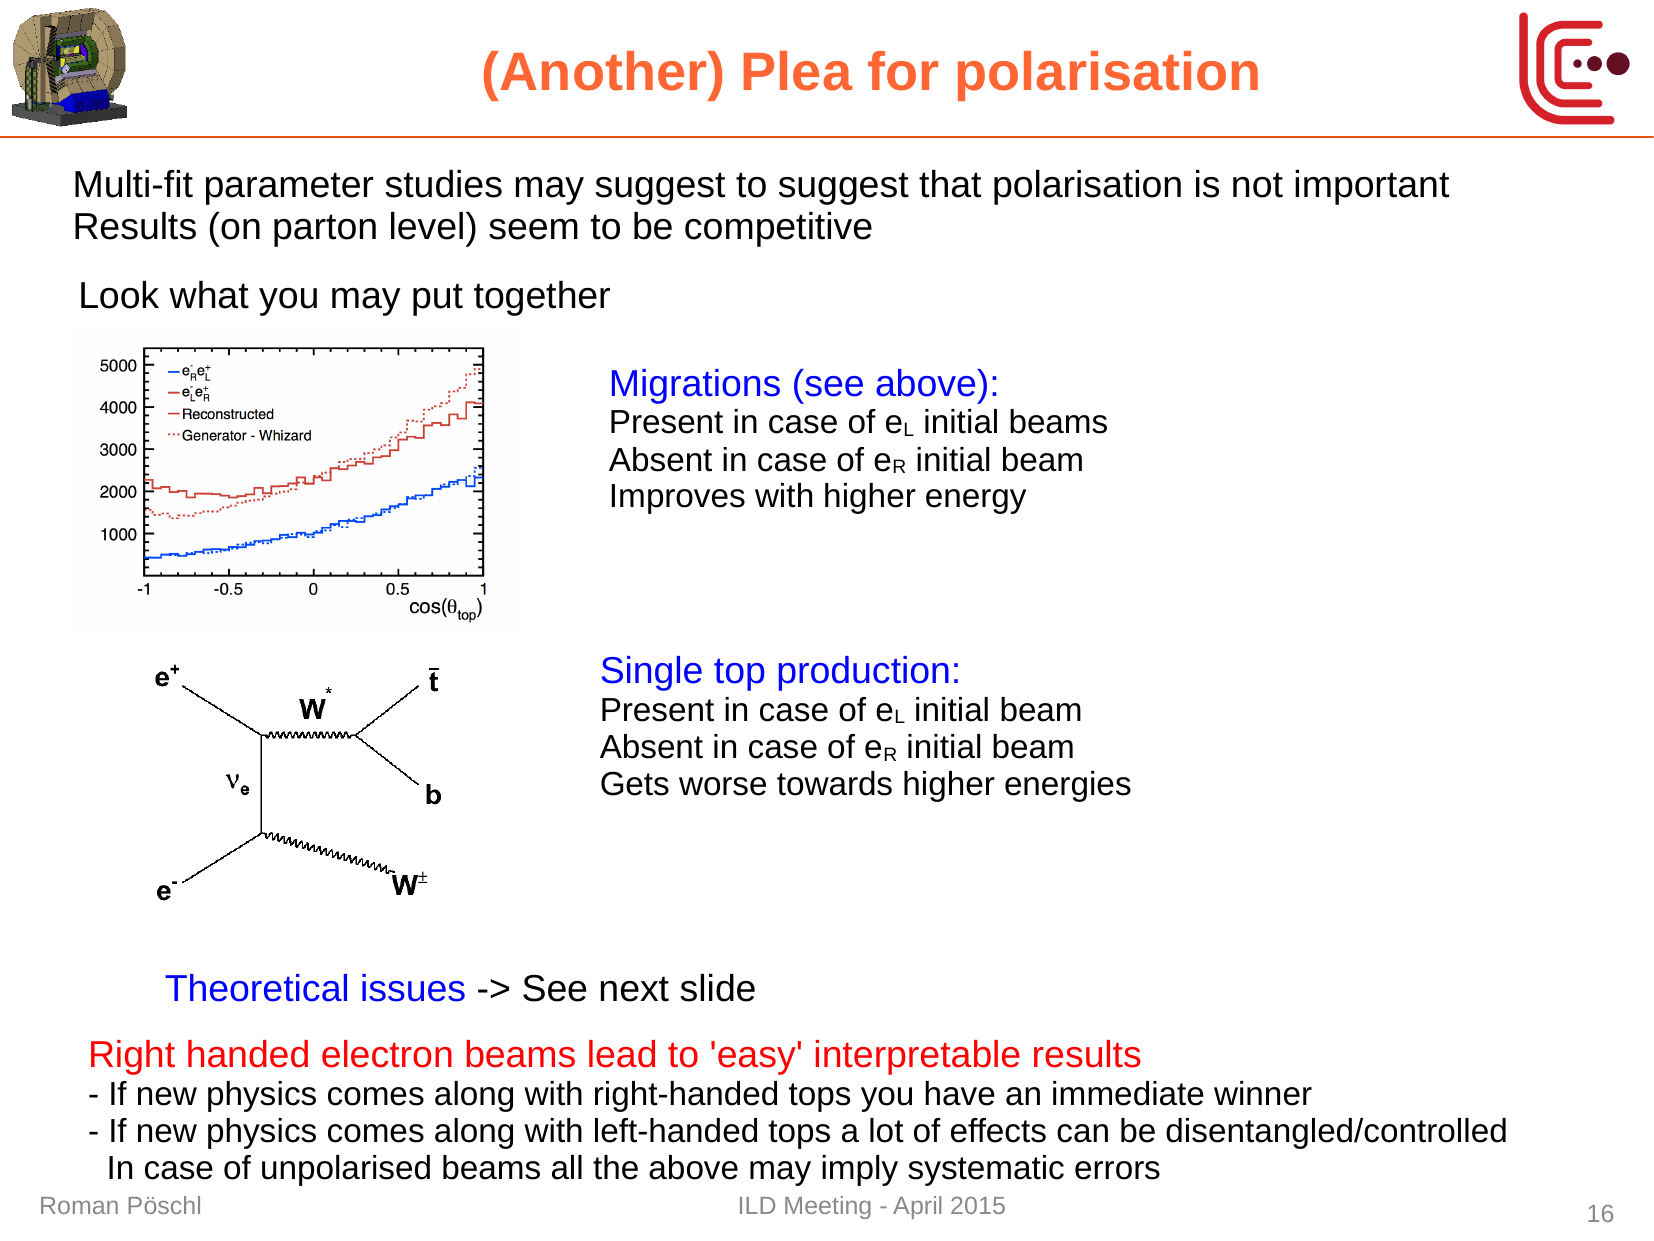

# (Another) Plea for polarisation
Multi-fit parameter studies may suggest to suggest that polarisation is not important
Results (on parton level) seem to be competitive
Look what you may put together
Migrations (see above):
Present in case of eL initial beams
Absent in case of eR initial beam
Improves with higher energy
Single top production:
Present in case of eL initial beam
Absent in case of eR initial beam
Gets worse towards higher energies
Theoretical issues -> See next slide
Right handed electron beams lead to 'easy' interpretable results
- If new physics comes along with right-handed tops you have an immediate winner
- If new physics comes along with left-handed tops a lot of effects can be disentangled/controlled
 In case of unpolarised beams all the above may imply systematic errors